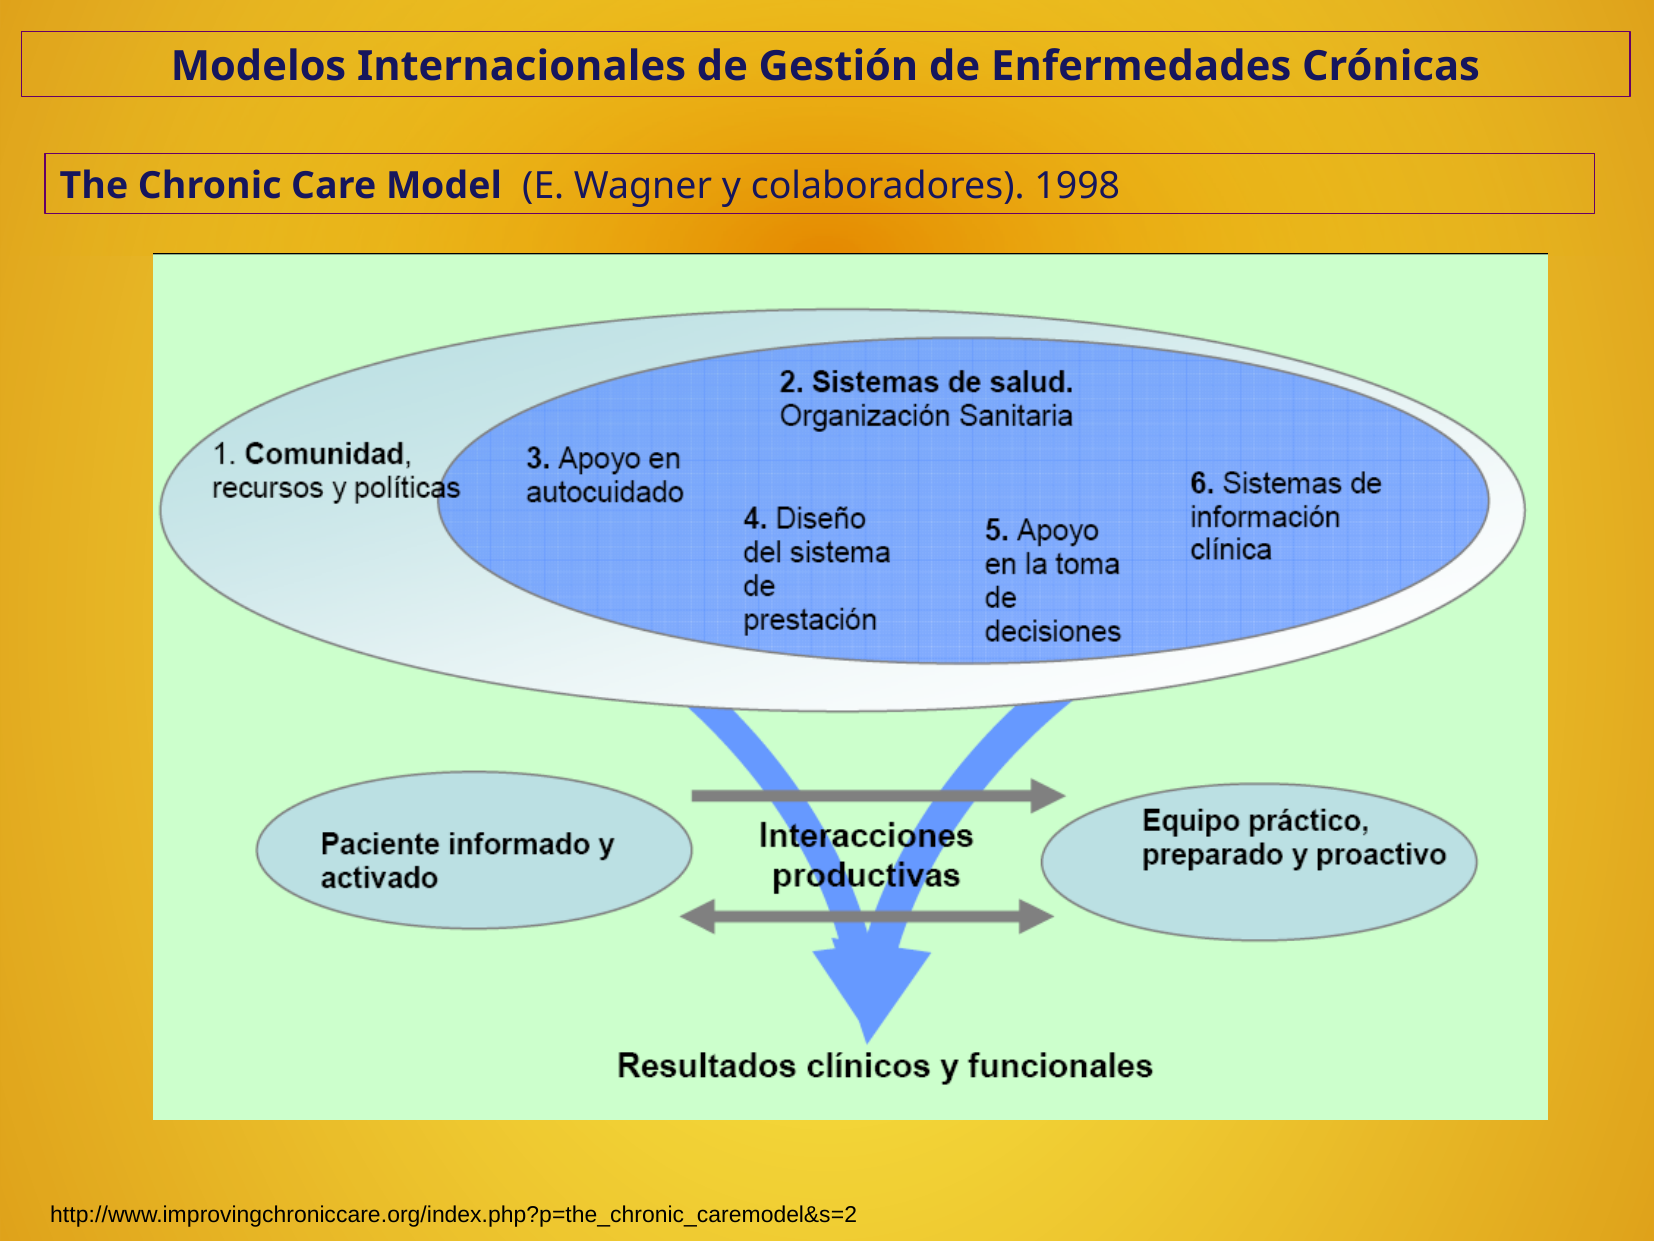

Modelos Internacionales de Gestión de Enfermedades Crónicas
The Chronic Care Model (E. Wagner y colaboradores). 1998
http://www.improvingchroniccare.org/index.php?p=the_chronic_caremodel&s=2